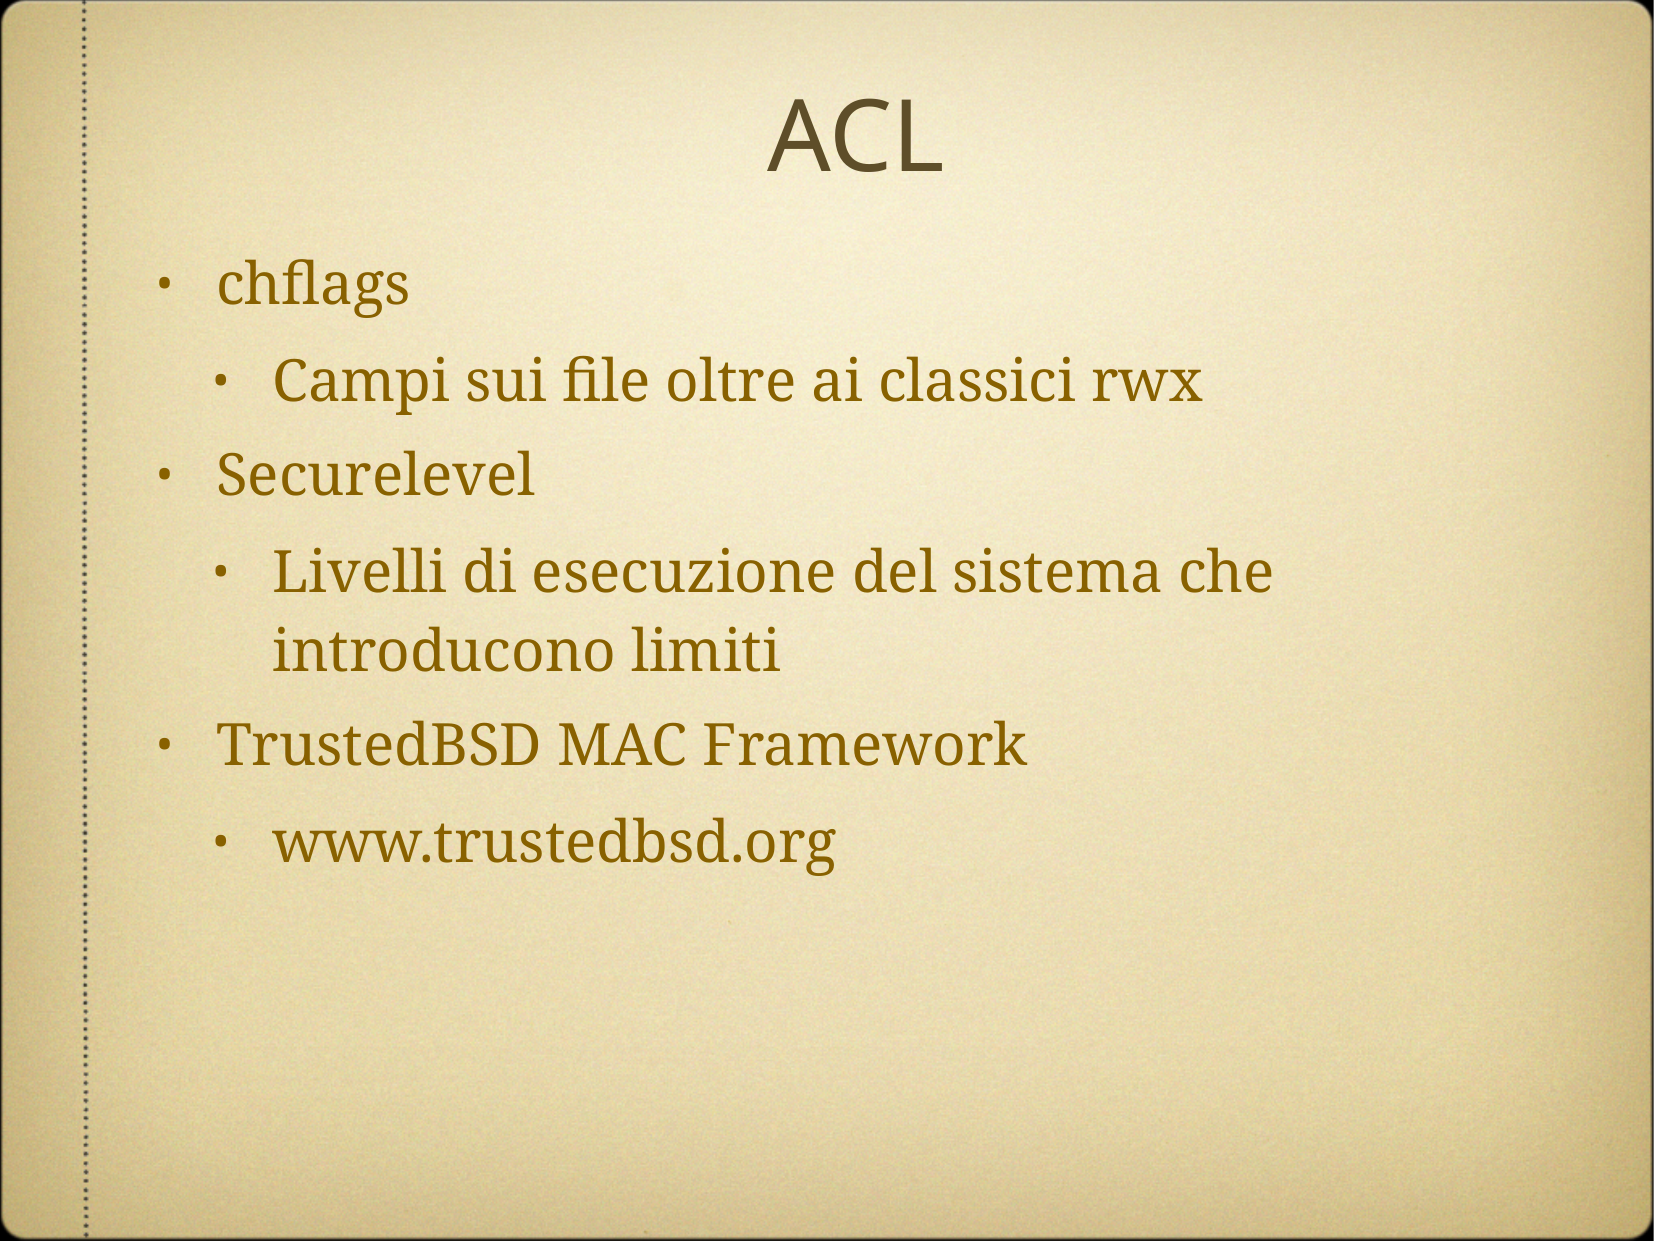

# ACL
chflags
Campi sui file oltre ai classici rwx
Securelevel
Livelli di esecuzione del sistema che introducono limiti
TrustedBSD MAC Framework
www.trustedbsd.org